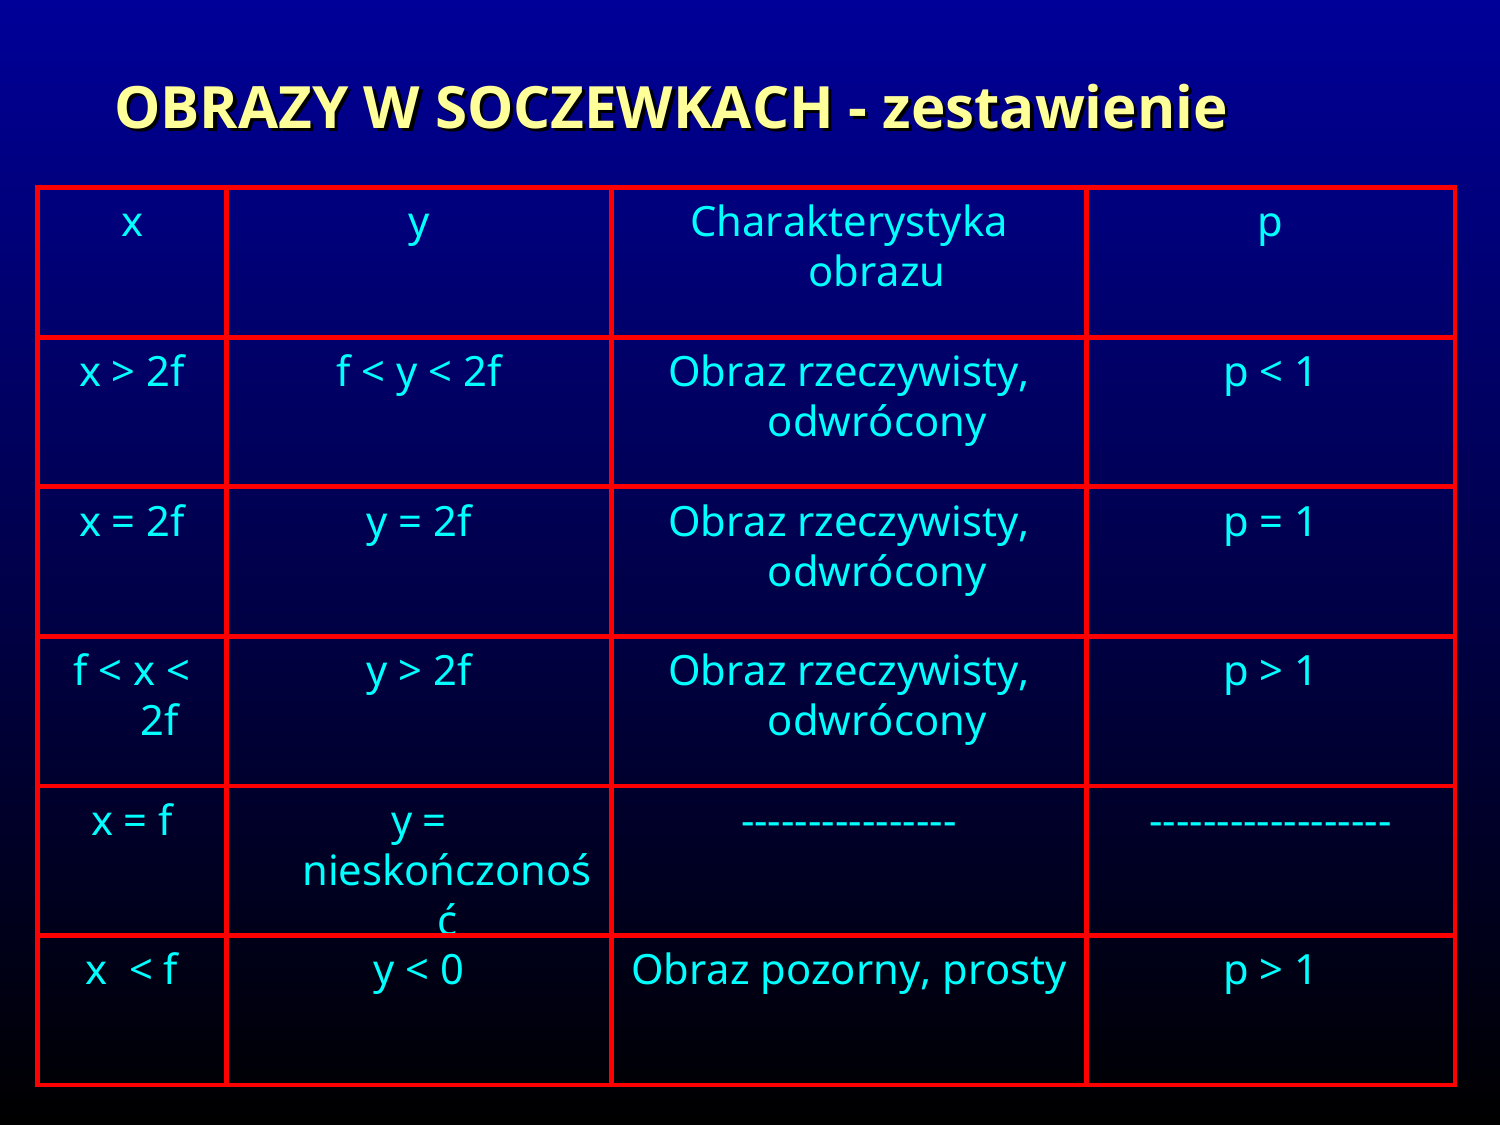

OBRAZY W SOCZEWKACH - zestawienie
x
y
Charakterystyka obrazu
p
x > 2f
f < y < 2f
Obraz rzeczywisty, odwrócony
p < 1
x = 2f
y = 2f
Obraz rzeczywisty, odwrócony
p = 1
f < x < 2f
y > 2f
Obraz rzeczywisty, odwrócony
p > 1
x = f
y = nieskończoność
----------------
------------------
x < f
y < 0
Obraz pozorny, prosty
p > 1